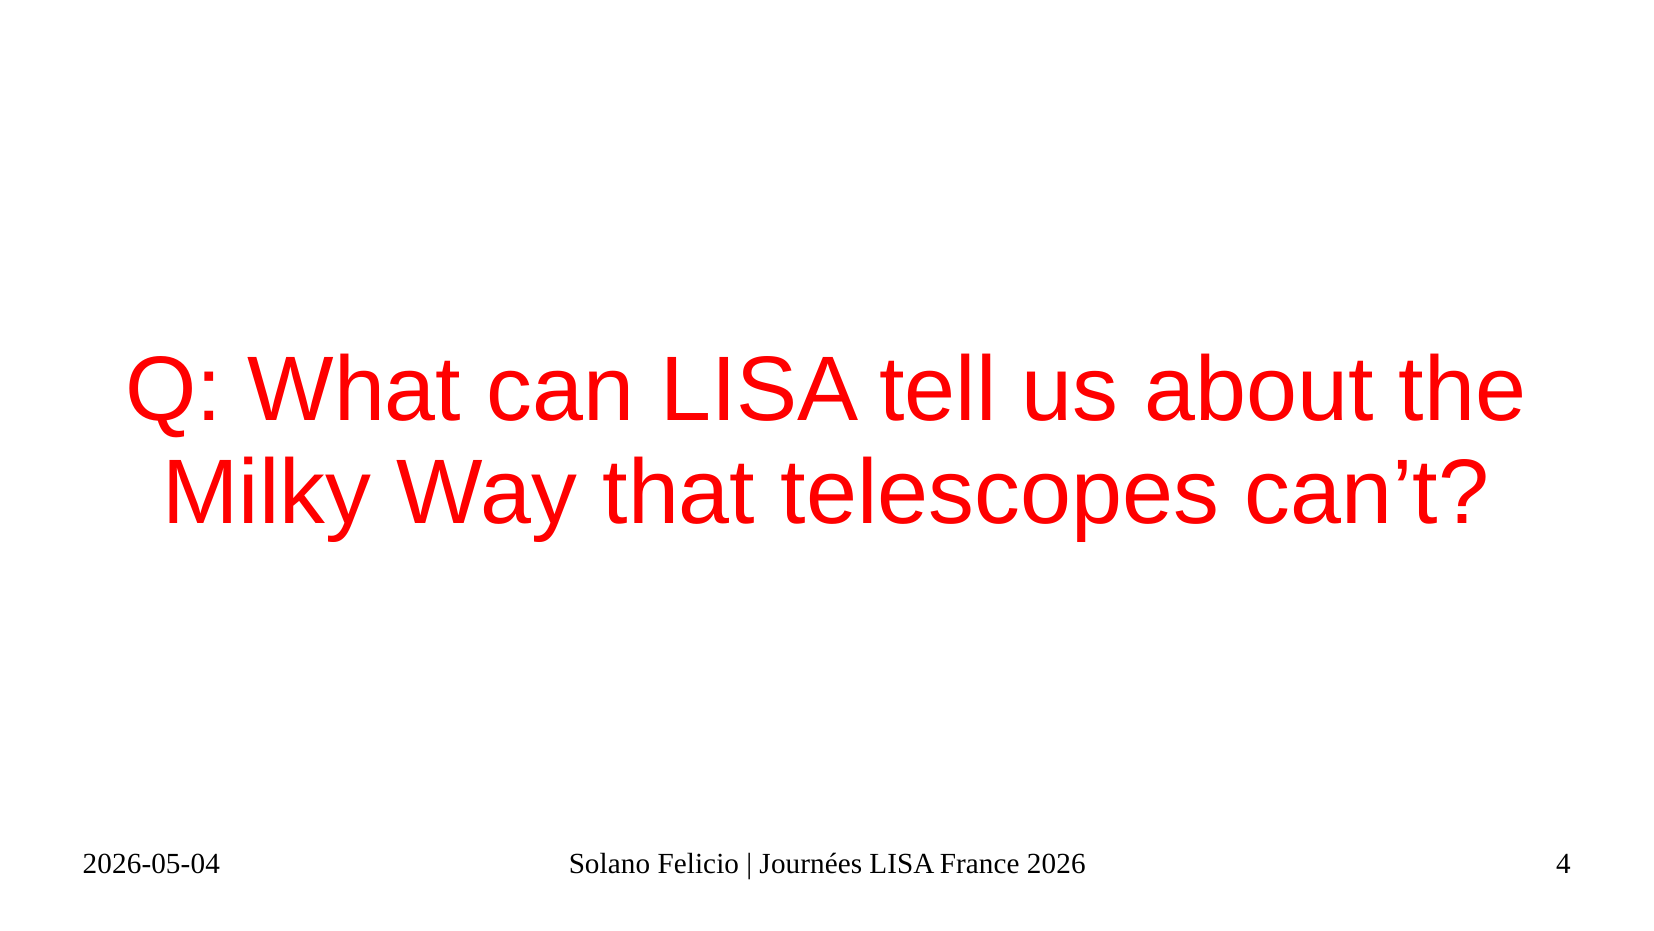

# Q: What can LISA tell us about the Milky Way that telescopes can’t?
2026-05-04
Solano Felicio | Journées LISA France 2026
4